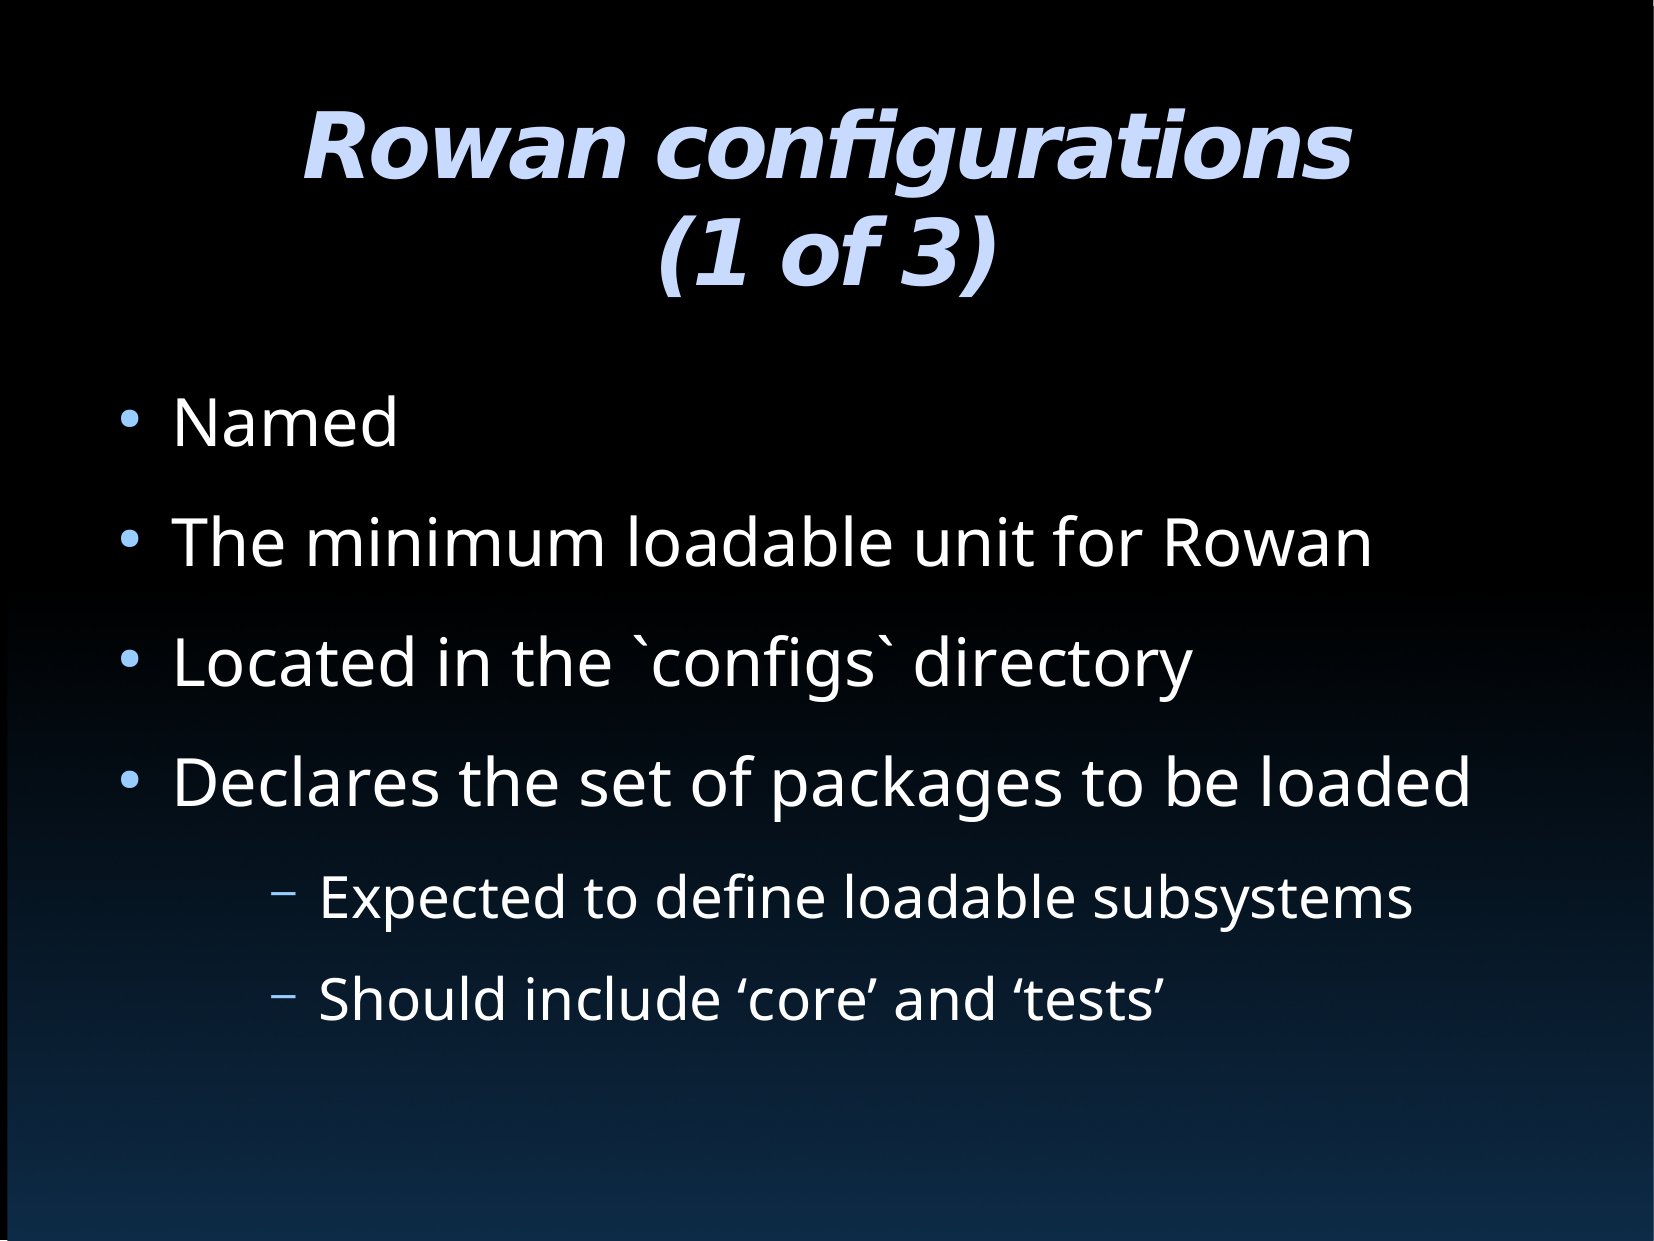

# Rowan configurations (1 of 3)
Named
The minimum loadable unit for Rowan
Located in the `configs` directory
Declares the set of packages to be loaded
Expected to define loadable subsystems
Should include ‘core’ and ‘tests’